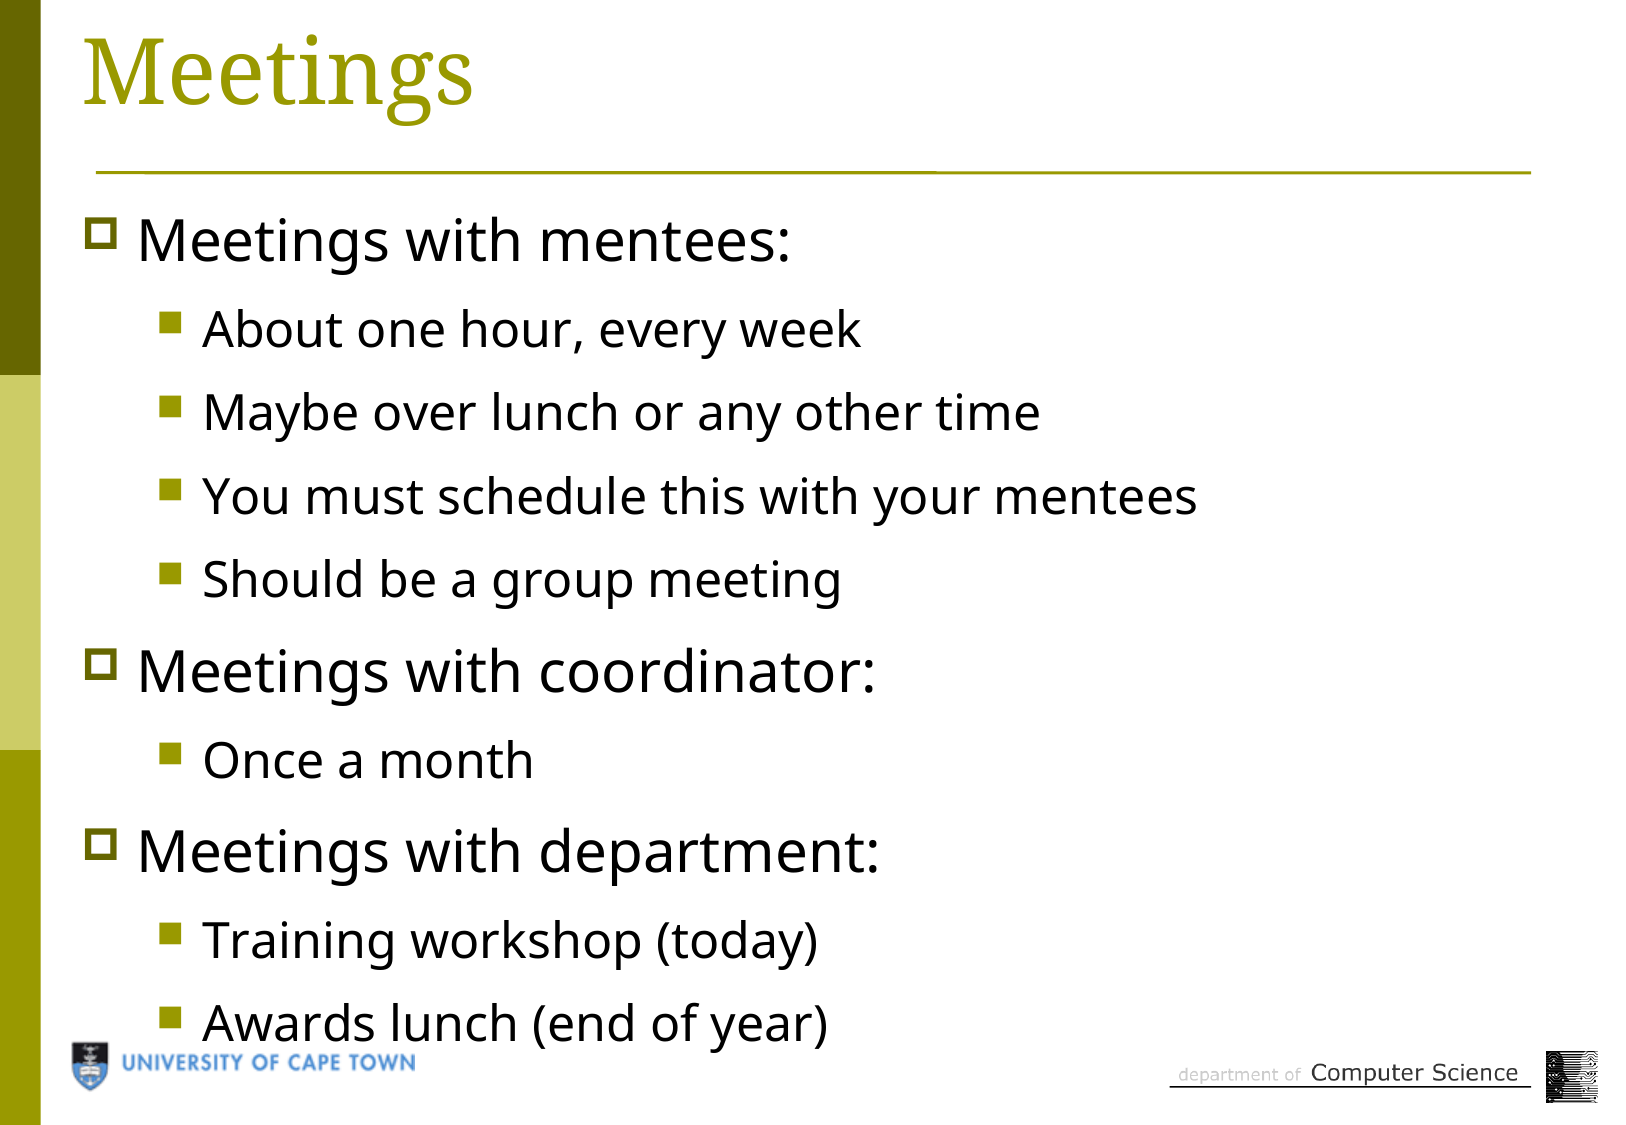

# Meetings
Meetings with mentees:
About one hour, every week
Maybe over lunch or any other time
You must schedule this with your mentees
Should be a group meeting
Meetings with coordinator:
Once a month
Meetings with department:
Training workshop (today)
Awards lunch (end of year)